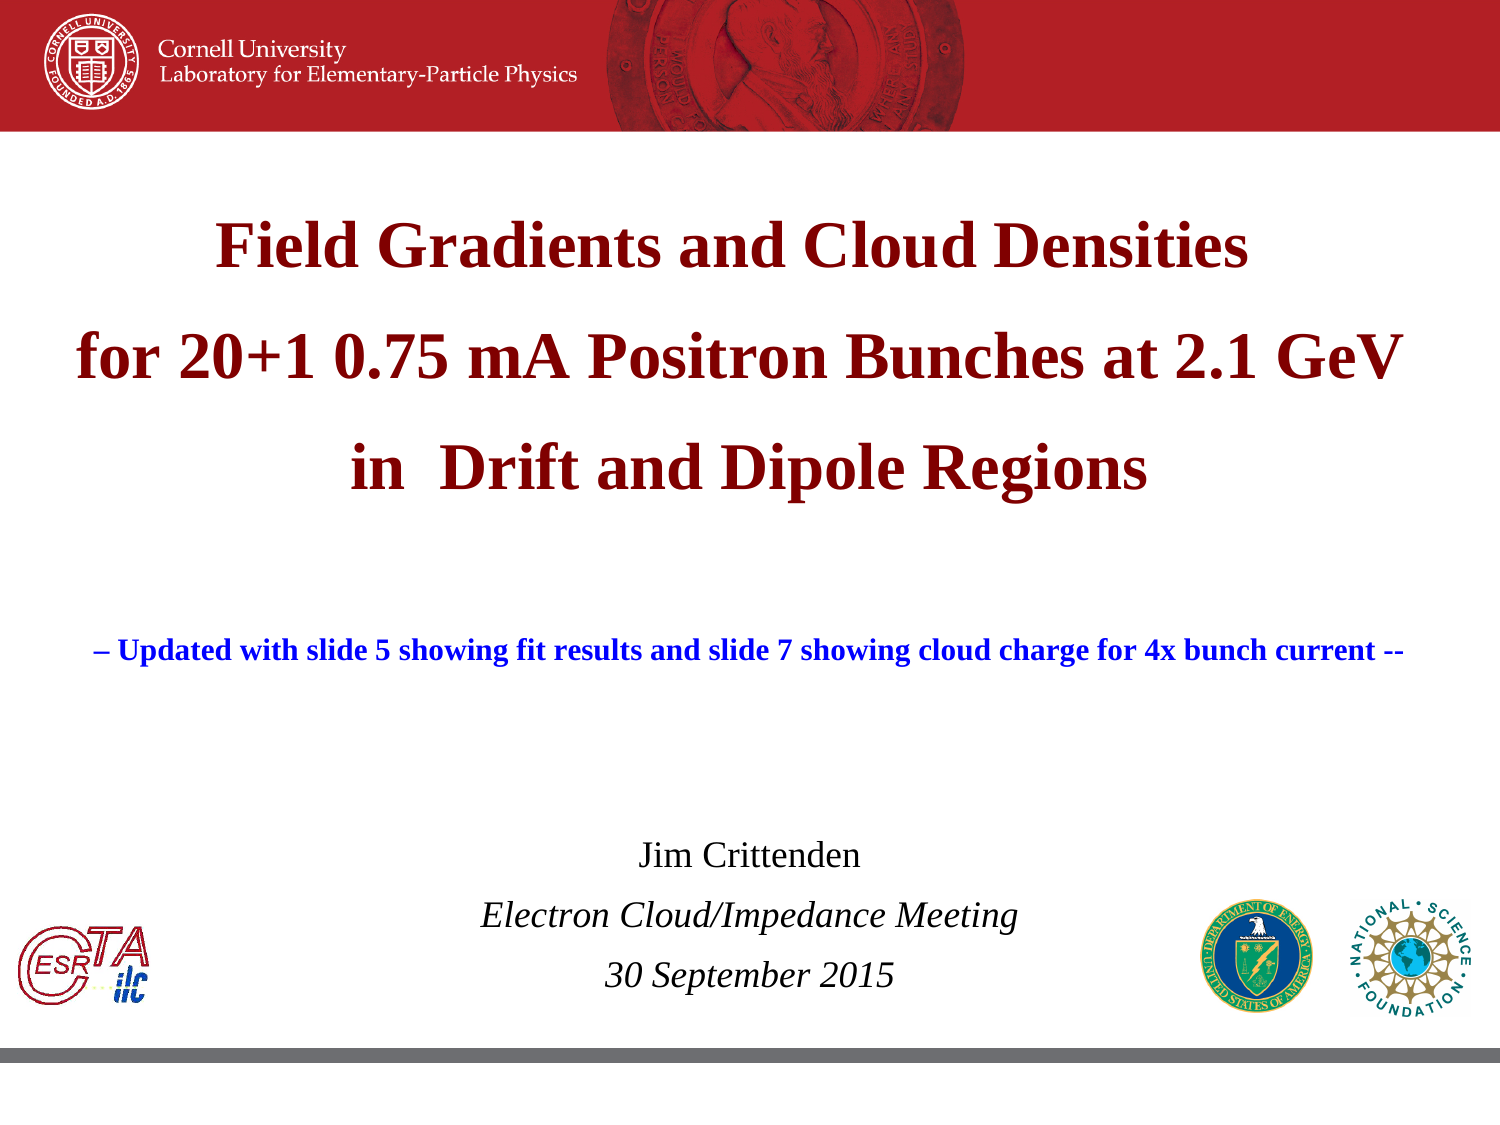

Field Gradients and Cloud Densities
for 20+1 0.75 mA Positron Bunches at 2.1 GeV
in Drift and Dipole Regions
– Updated with slide 5 showing fit results and slide 7 showing cloud charge for 4x bunch current --
# Jim Crittenden
Electron Cloud/Impedance Meeting
30 September 2015